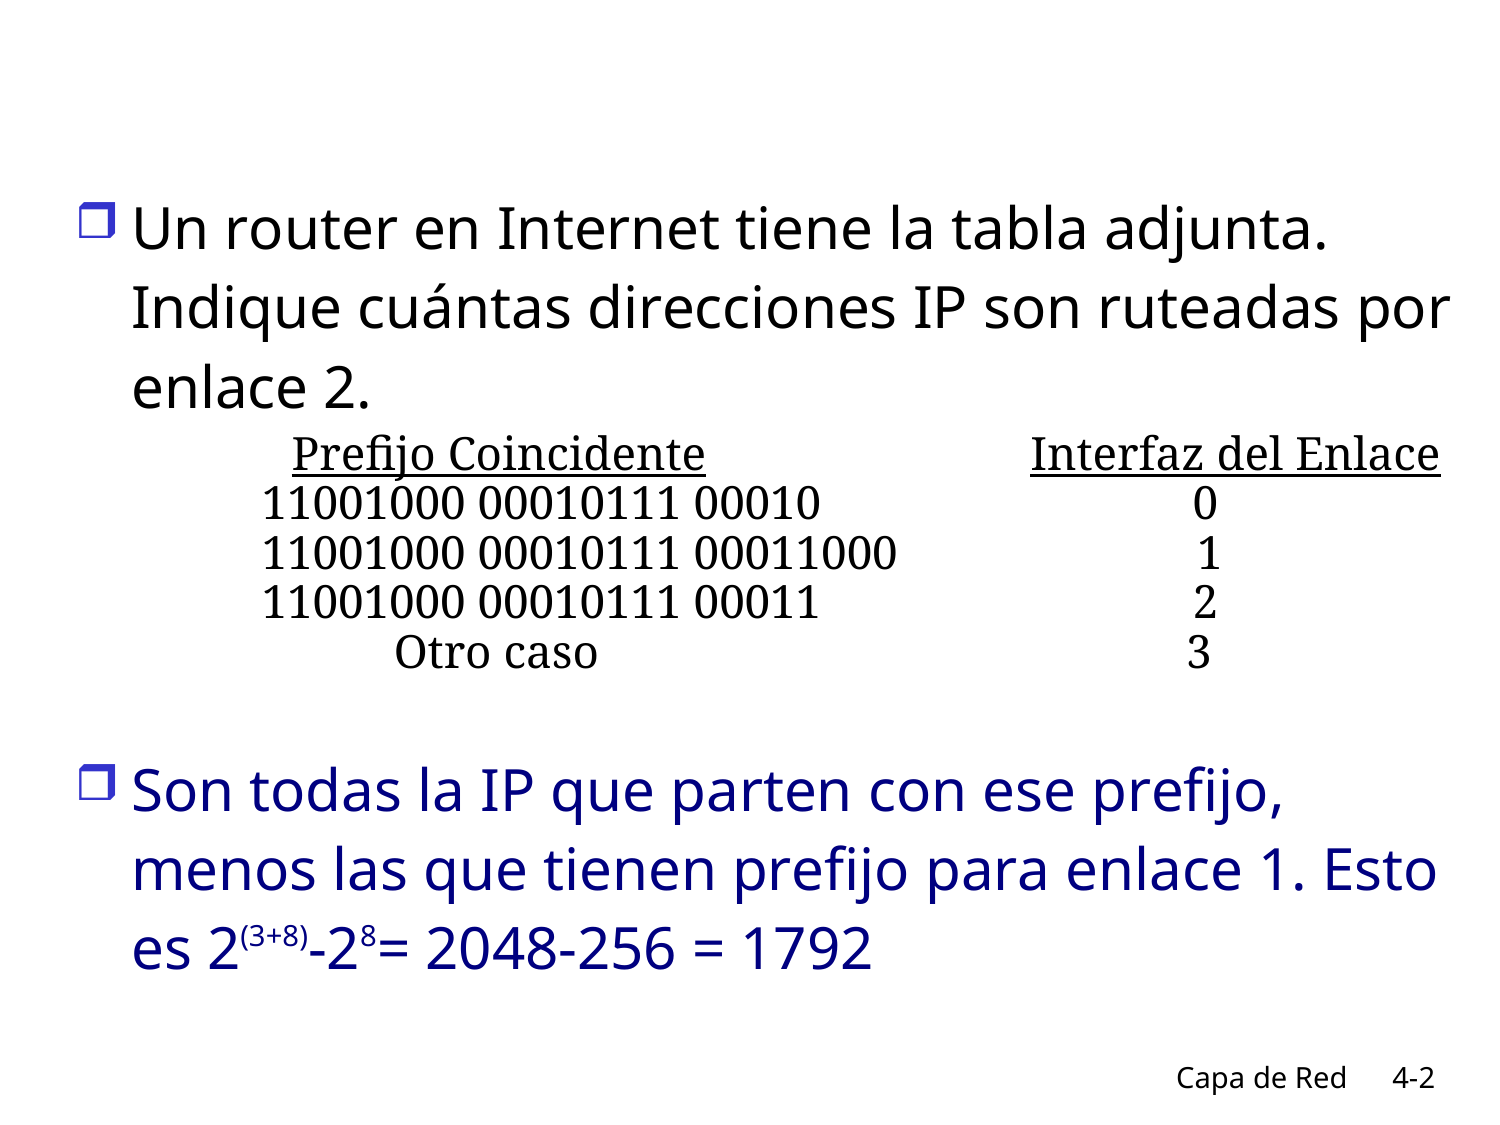

# Un router en Internet tiene la tabla adjunta. Indique cuántas direcciones IP son ruteadas por enlace 2.
 Prefijo Coincidente Interfaz del Enlace
11001000 00010111 00010 0
11001000 00010111 00011000 1
11001000 00010111 00011 2
 Otro caso 3
Son todas la IP que parten con ese prefijo, menos las que tienen prefijo para enlace 1. Esto es 2(3+8)-28= 2048-256 = 1792
2